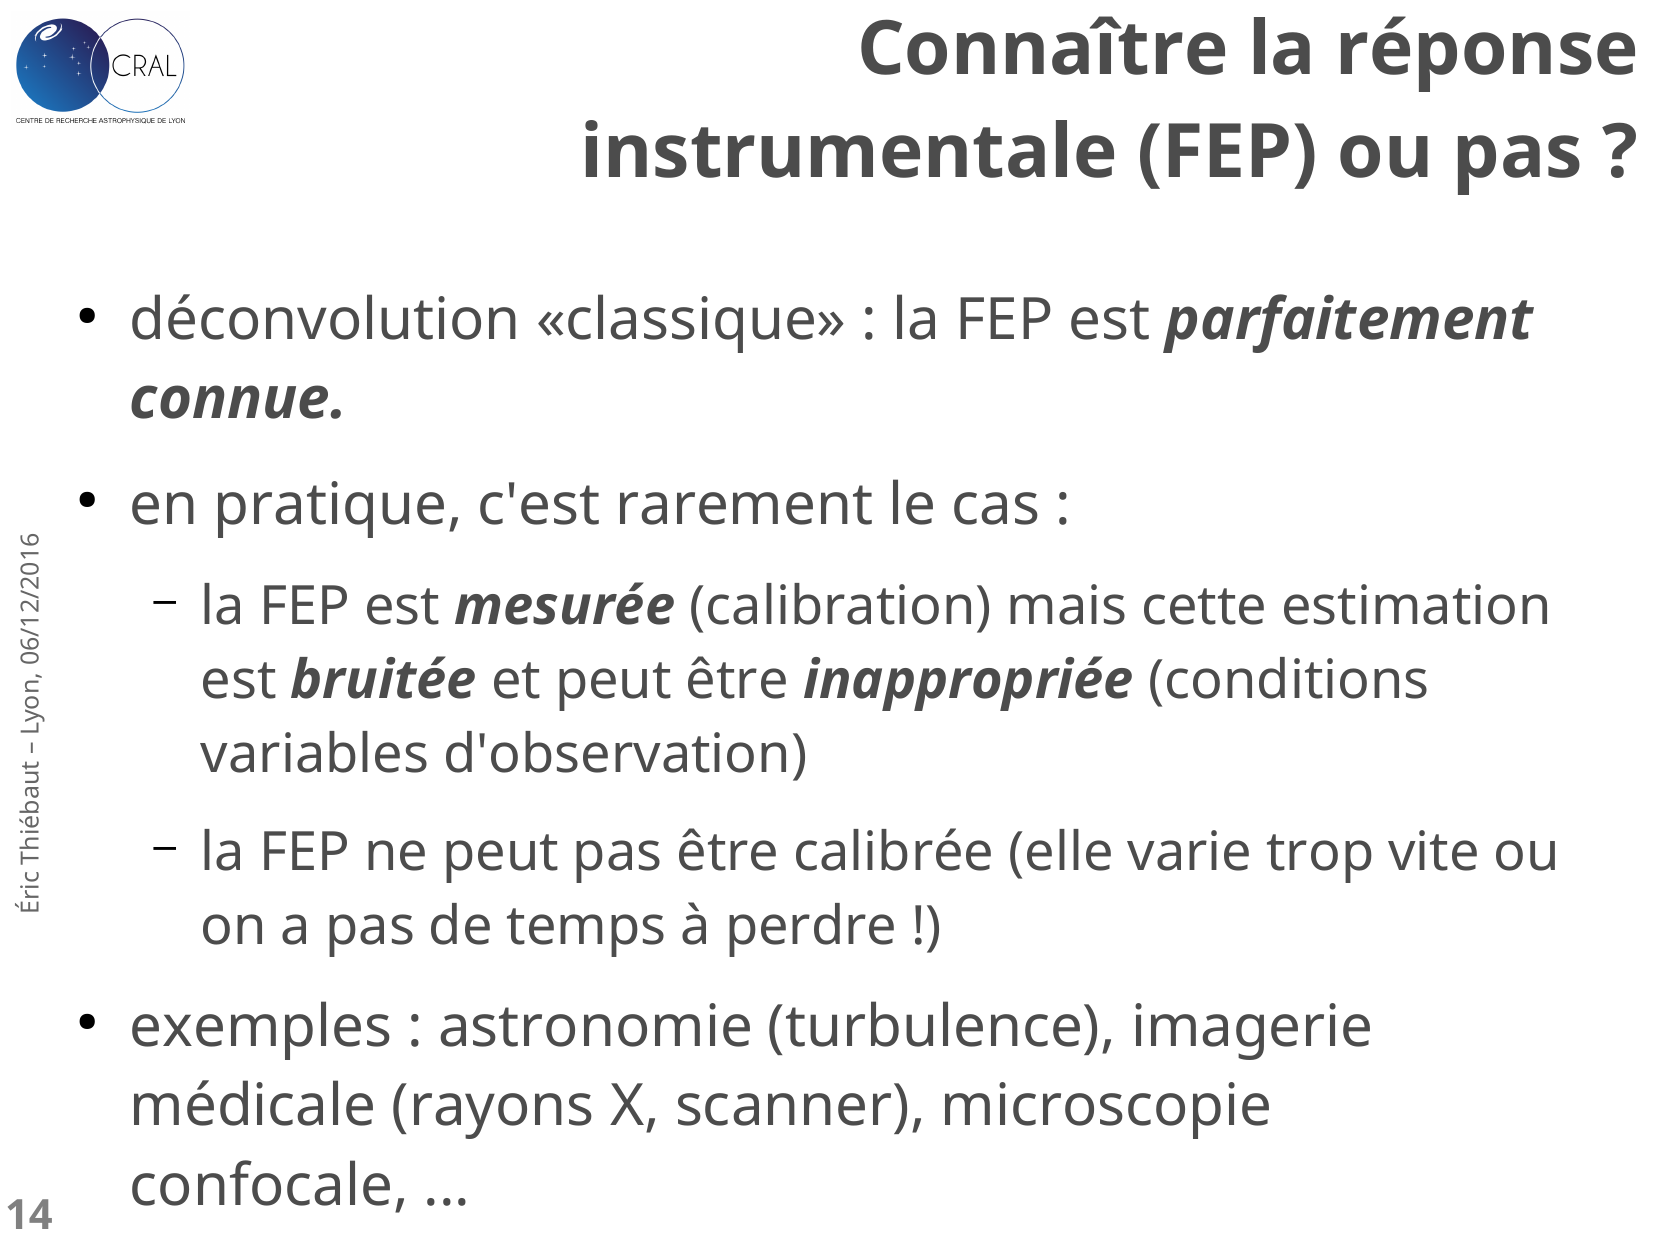

# Connaître la réponse instrumentale (FEP) ou pas ?
déconvolution «classique» : la FEP est parfaitement connue.
en pratique, c'est rarement le cas :
la FEP est mesurée (calibration) mais cette estimation est bruitée et peut être inappropriée (conditions variables d'observation)
la FEP ne peut pas être calibrée (elle varie trop vite ou on a pas de temps à perdre !)
exemples : astronomie (turbulence), imagerie médicale (rayons X, scanner), microscopie confocale, ...
Que faire ?
14